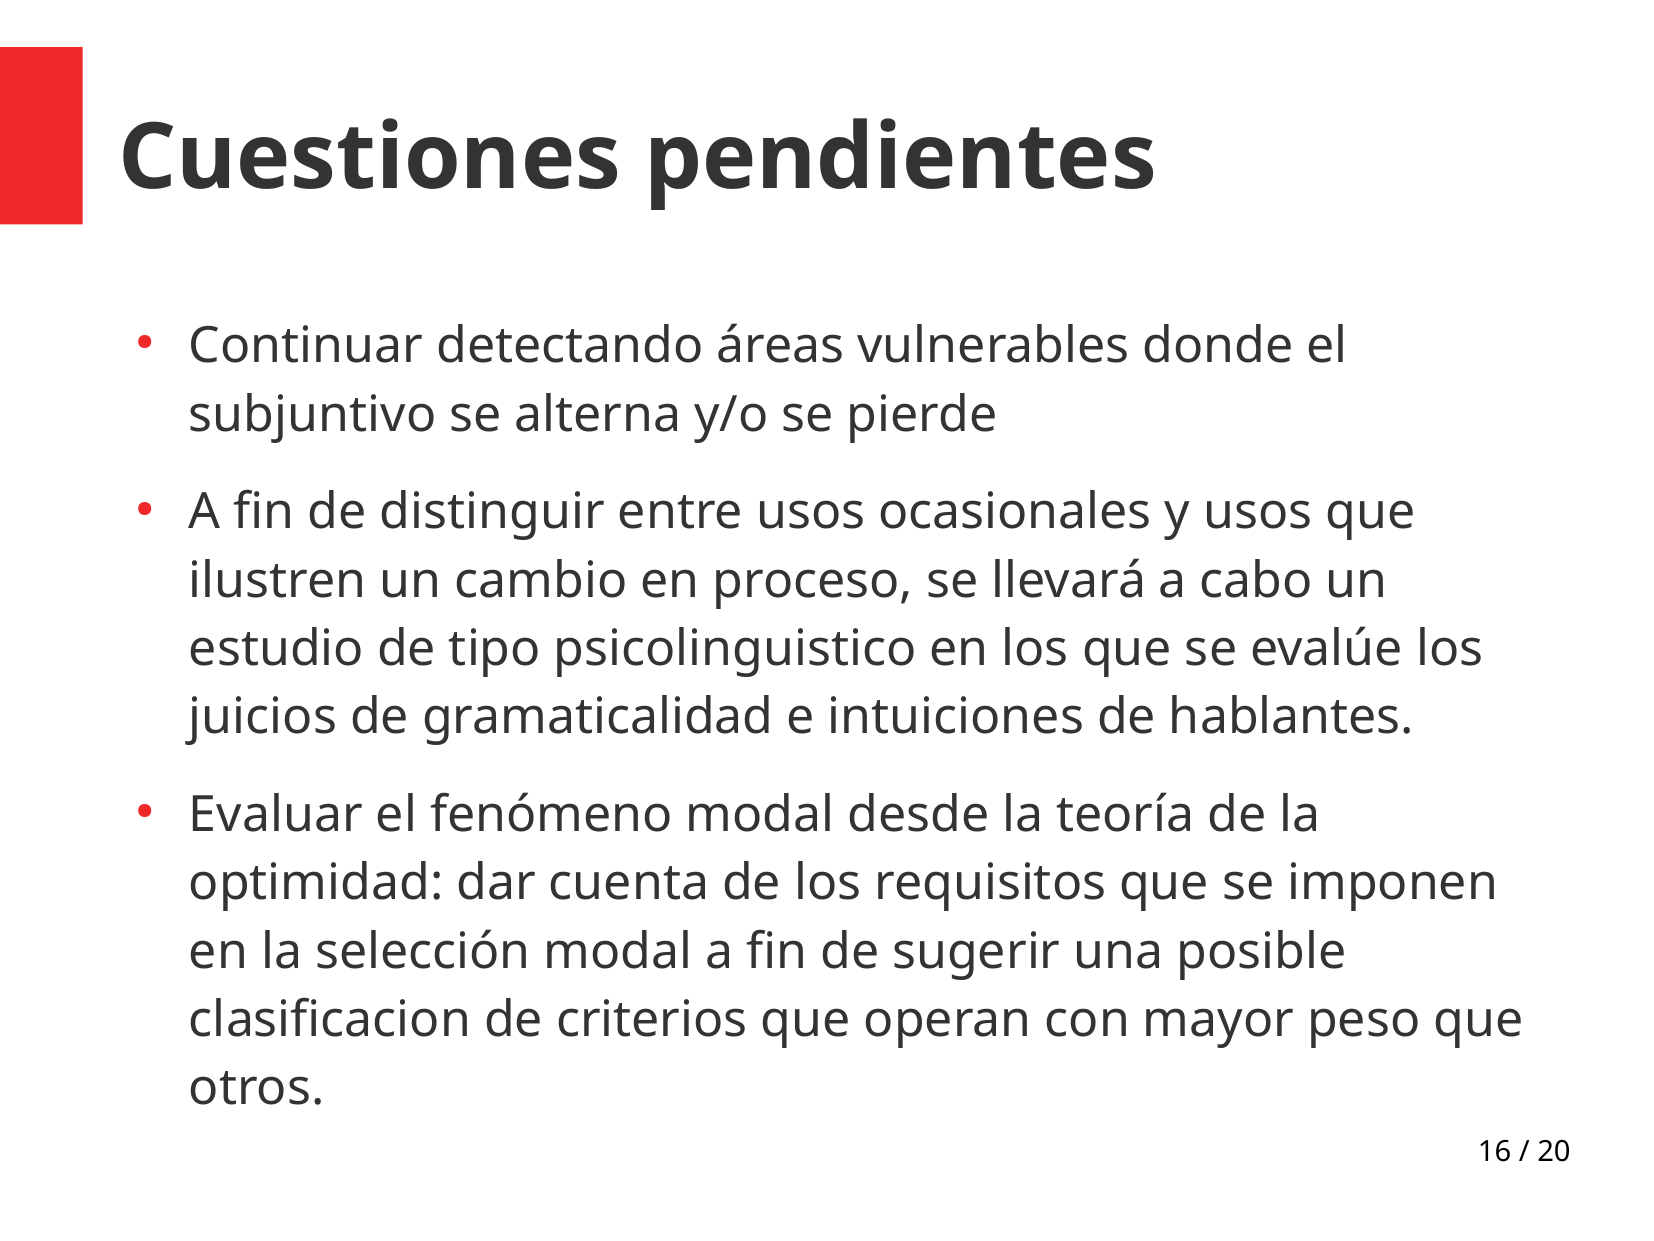

# Cuestiones pendientes
Continuar detectando áreas vulnerables donde el subjuntivo se alterna y/o se pierde
A fin de distinguir entre usos ocasionales y usos que ilustren un cambio en proceso, se llevará a cabo un estudio de tipo psicolinguistico en los que se evalúe los juicios de gramaticalidad e intuiciones de hablantes.
Evaluar el fenómeno modal desde la teoría de la optimidad: dar cuenta de los requisitos que se imponen en la selección modal a fin de sugerir una posible clasificacion de criterios que operan con mayor peso que otros.
16